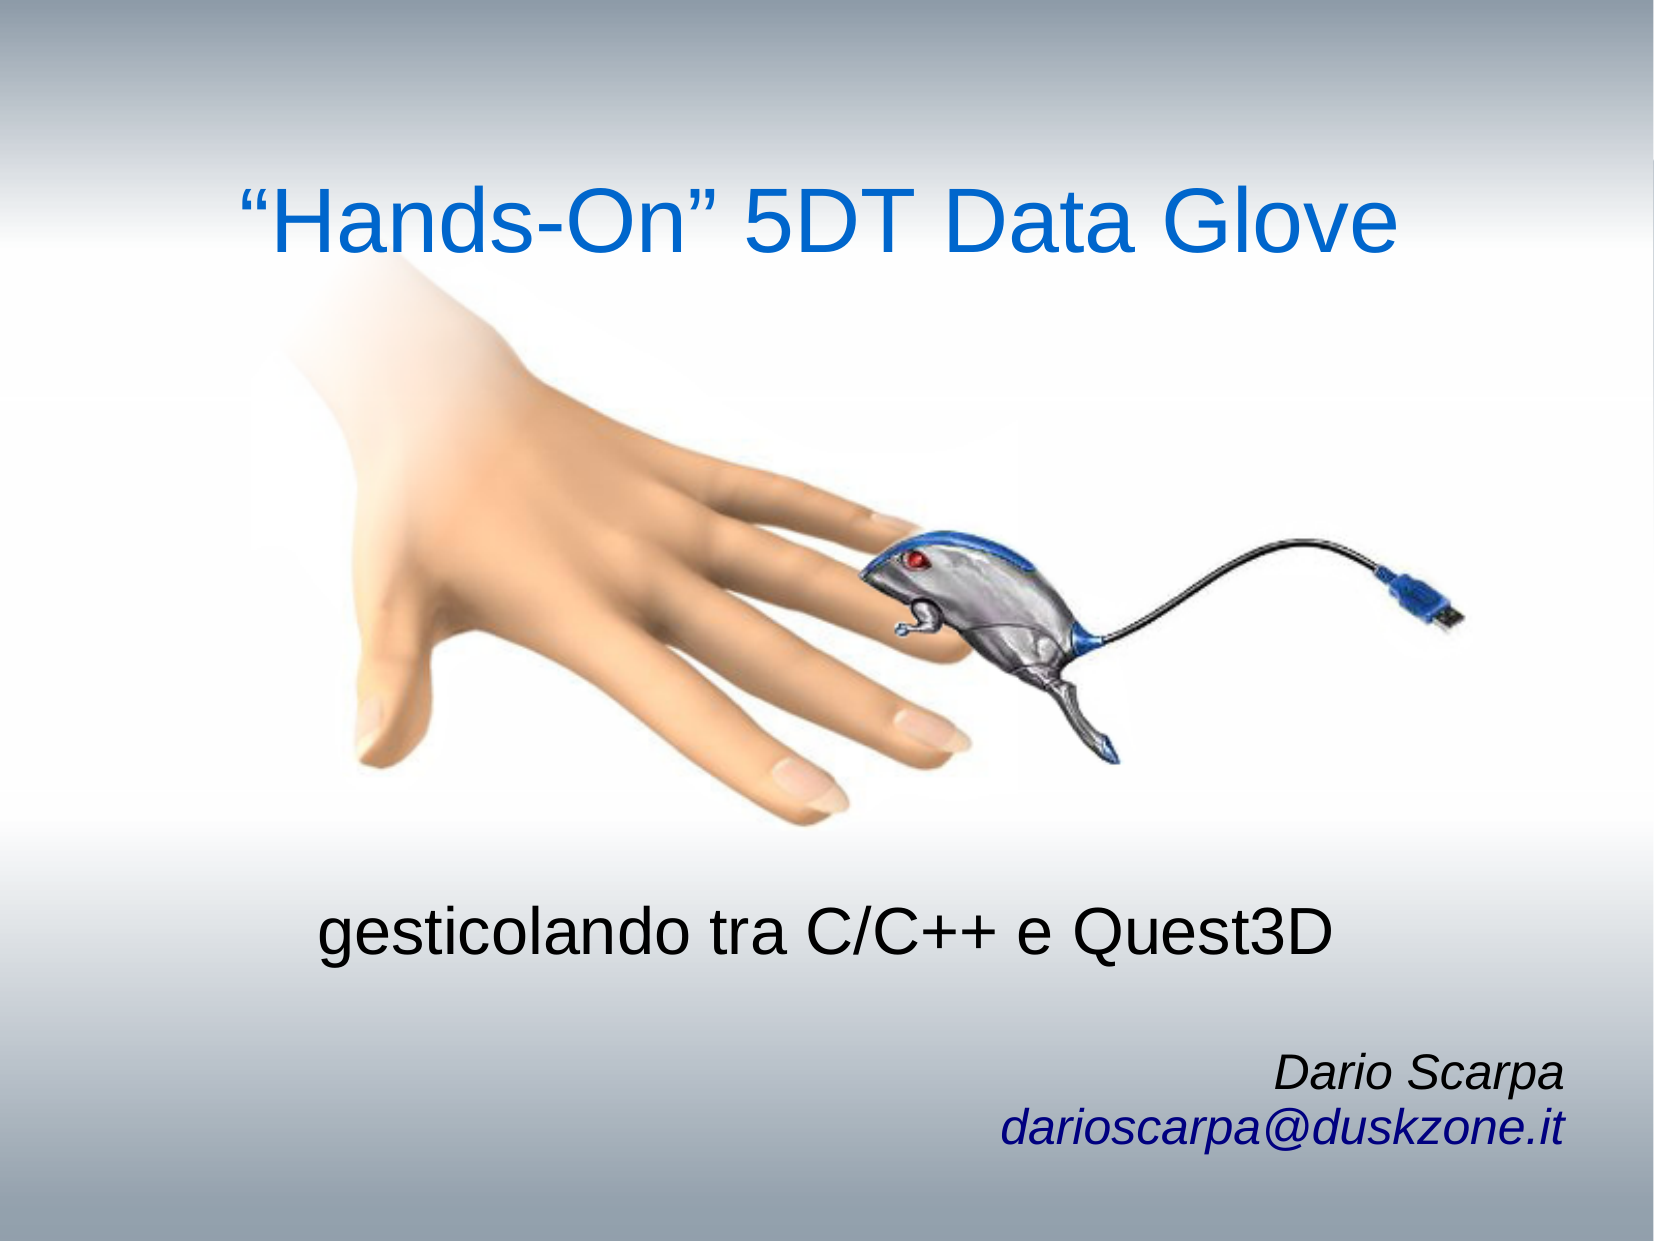

# “Hands-On” 5DT Data Glove
gesticolando tra C/C++ e Quest3D
Dario Scarpa
darioscarpa@duskzone.it